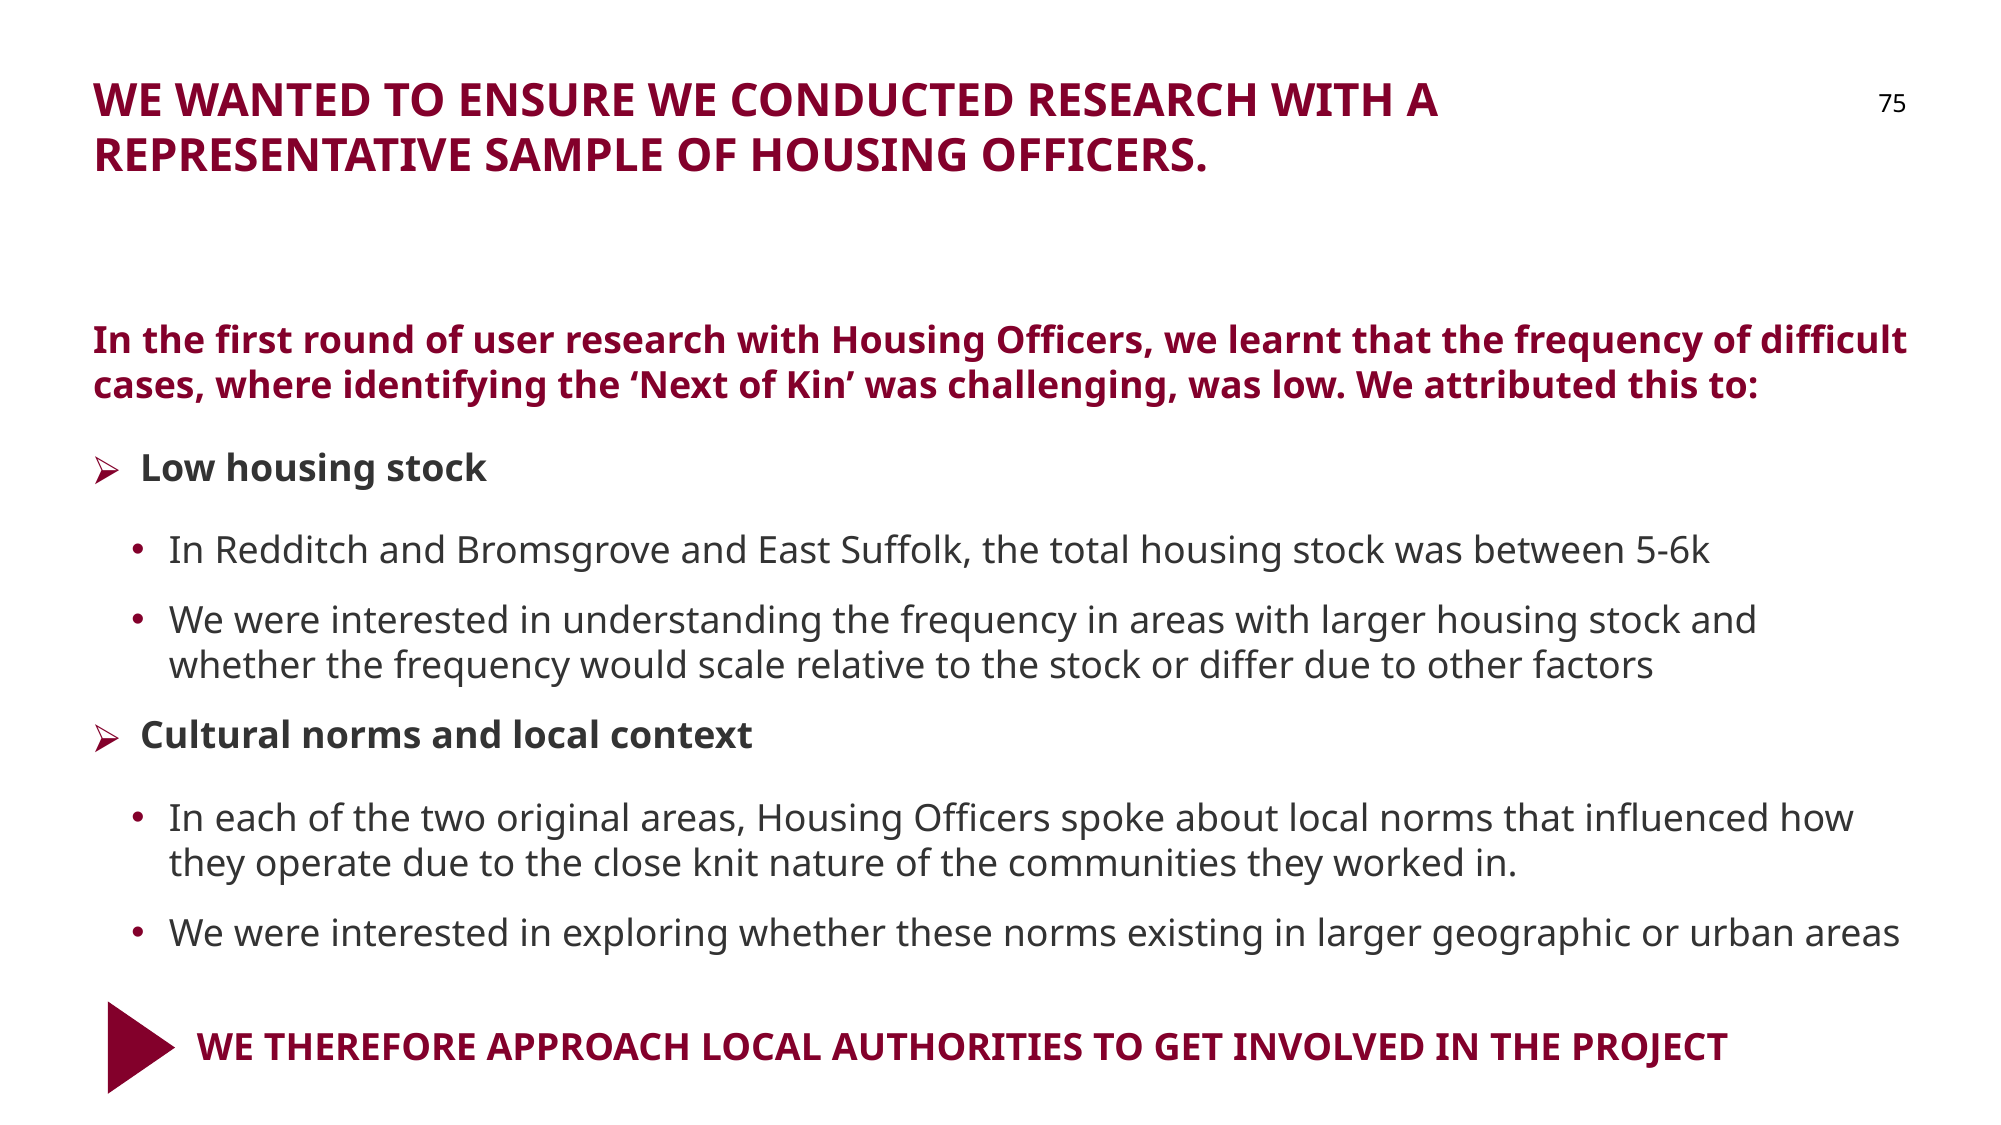

# WE WANTED TO ENSURE WE CONDUCTED RESEARCH WITH A REPRESENTATIVE SAMPLE OF HOUSING OFFICERS.
In the first round of user research with Housing Officers, we learnt that the frequency of difficult cases, where identifying the ‘Next of Kin’ was challenging, was low. We attributed this to:
Low housing stock
In Redditch and Bromsgrove and East Suffolk, the total housing stock was between 5-6k
We were interested in understanding the frequency in areas with larger housing stock and whether the frequency would scale relative to the stock or differ due to other factors
Cultural norms and local context
In each of the two original areas, Housing Officers spoke about local norms that influenced how they operate due to the close knit nature of the communities they worked in.
We were interested in exploring whether these norms existing in larger geographic or urban areas
WE THEREFORE APPROACH LOCAL AUTHORITIES TO GET INVOLVED IN THE PROJECT